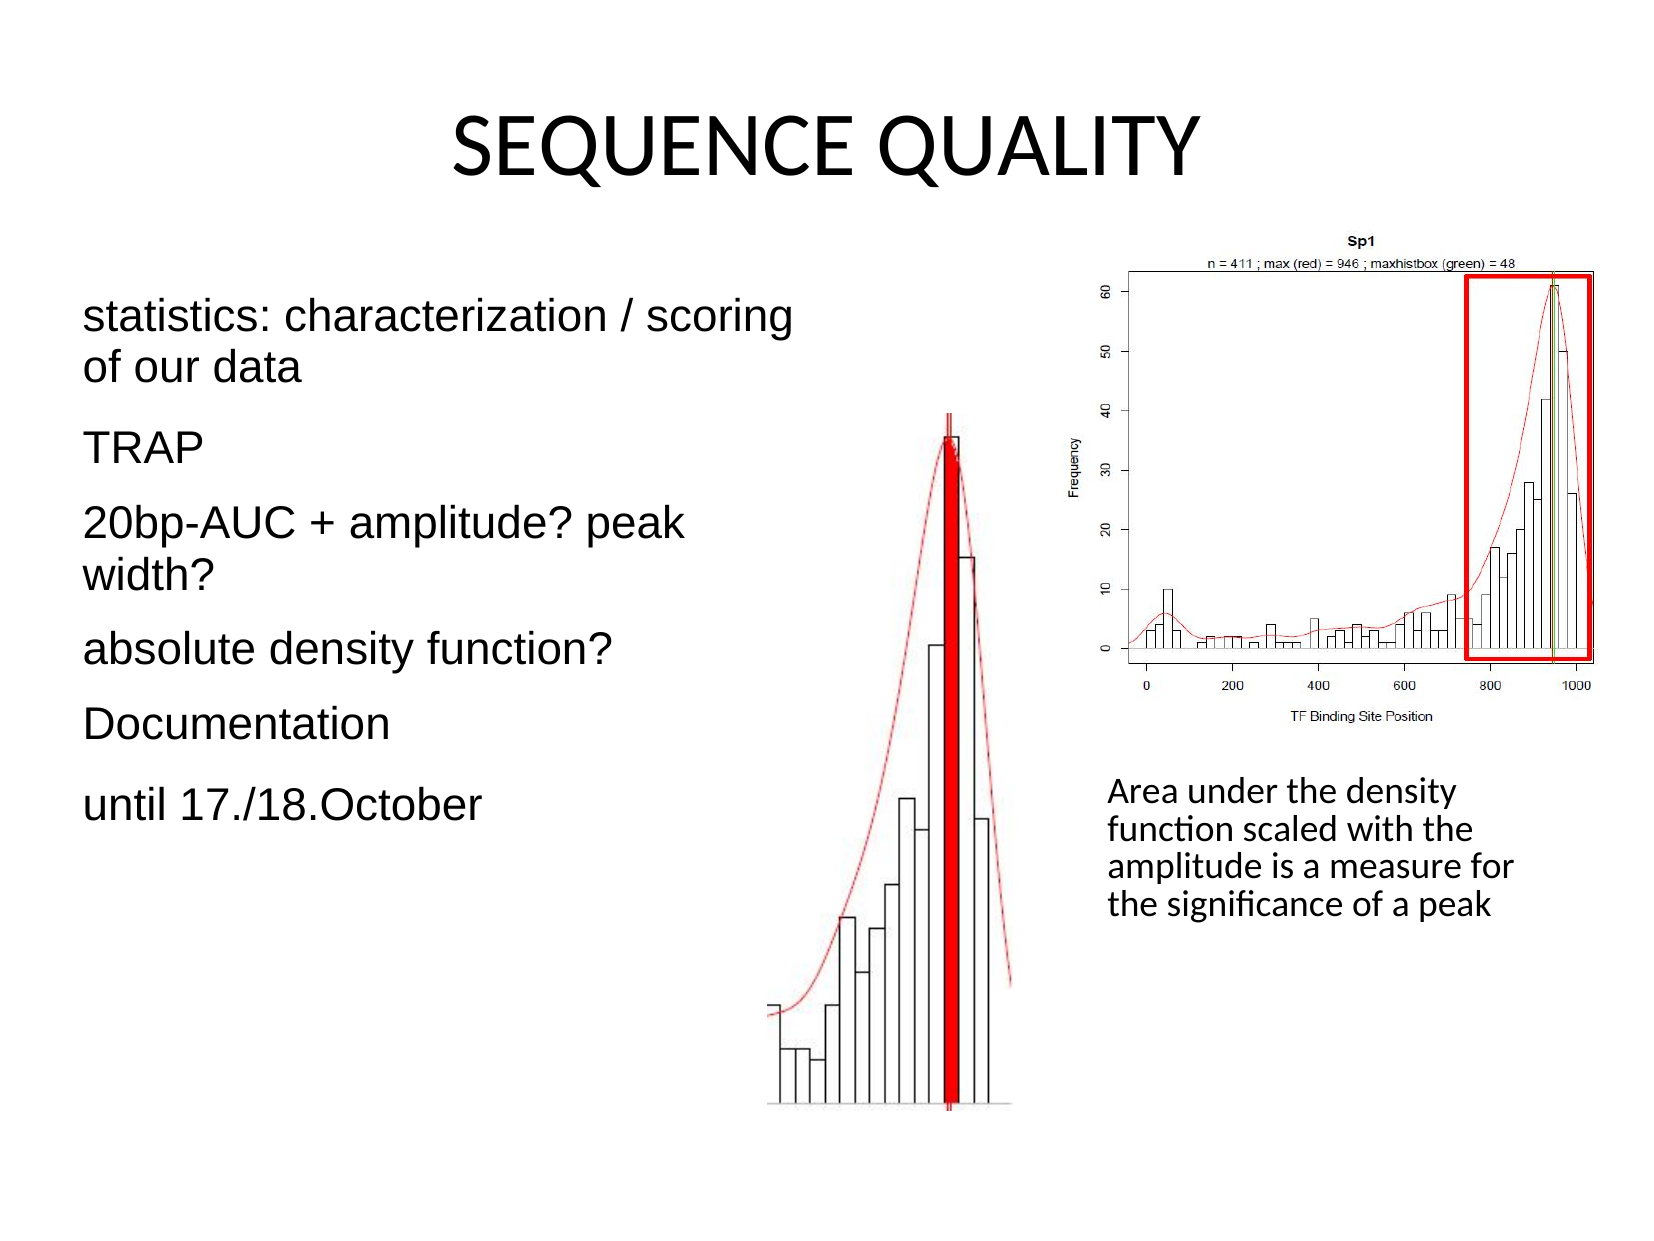

# SEQUENCE QUALITY
statistics: characterization / scoring of our data
TRAP
20bp-AUC + amplitude? peak width?
absolute density function?
Documentation
until 17./18.October
Area under the density function scaled with the amplitude is a measure for the significance of a peak